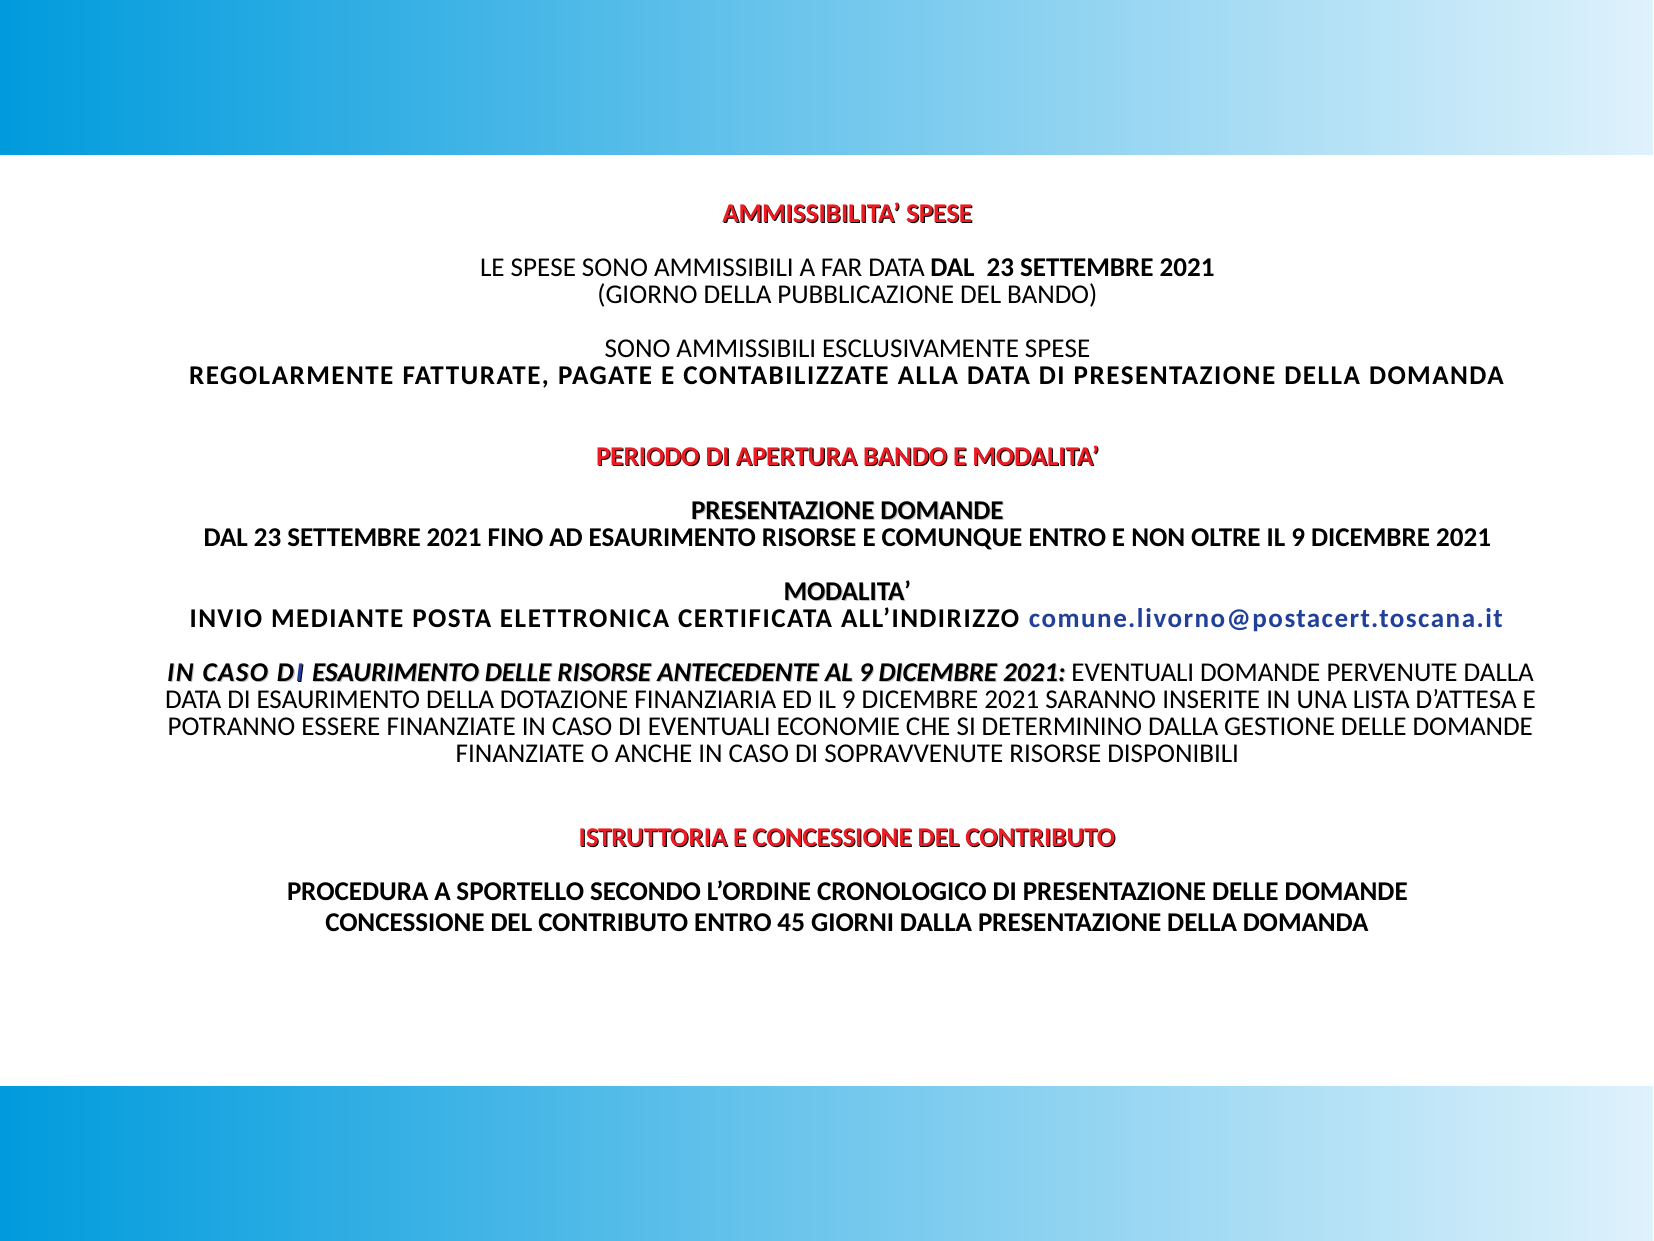

# AMMISSIBILITA’ SPESE LE SPESE SONO AMMISSIBILI A FAR DATA DAL 23 SETTEMBRE 2021 (GIORNO DELLA PUBBLICAZIONE DEL BANDO) SONO AMMISSIBILI ESCLUSIVAMENTE SPESE REGOLARMENTE FATTURATE, PAGATE E CONTABILIZZATE ALLA DATA DI PRESENTAZIONE DELLA DOMANDA PERIODO DI APERTURA BANDO E MODALITA’ PRESENTAZIONE DOMANDE DAL 23 SETTEMBRE 2021 FINO AD ESAURIMENTO RISORSE E COMUNQUE ENTRO E NON OLTRE IL 9 DICEMBRE 2021 MODALITA’ INVIO MEDIANTE POSTA ELETTRONICA CERTIFICATA ALL’INDIRIZZO comune.livorno@postacert.toscana.it IN CASO DI ESAURIMENTO DELLE RISORSE ANTECEDENTE AL 9 DICEMBRE 2021: EVENTUALI DOMANDE PERVENUTE DALLA DATA DI ESAURIMENTO DELLA DOTAZIONE FINANZIARIA ED IL 9 DICEMBRE 2021 SARANNO INSERITE IN UNA LISTA D’ATTESA E POTRANNO ESSERE FINANZIATE IN CASO DI EVENTUALI ECONOMIE CHE SI DETERMININO DALLA GESTIONE DELLE DOMANDE FINANZIATE O ANCHE IN CASO DI SOPRAVVENUTE RISORSE DISPONIBILI ISTRUTTORIA E CONCESSIONE DEL CONTRIBUTO PROCEDURA A SPORTELLO SECONDO L’ORDINE CRONOLOGICO DI PRESENTAZIONE DELLE DOMANDE CONCESSIONE DEL CONTRIBUTO ENTRO 45 GIORNI DALLA PRESENTAZIONE DELLA DOMANDA